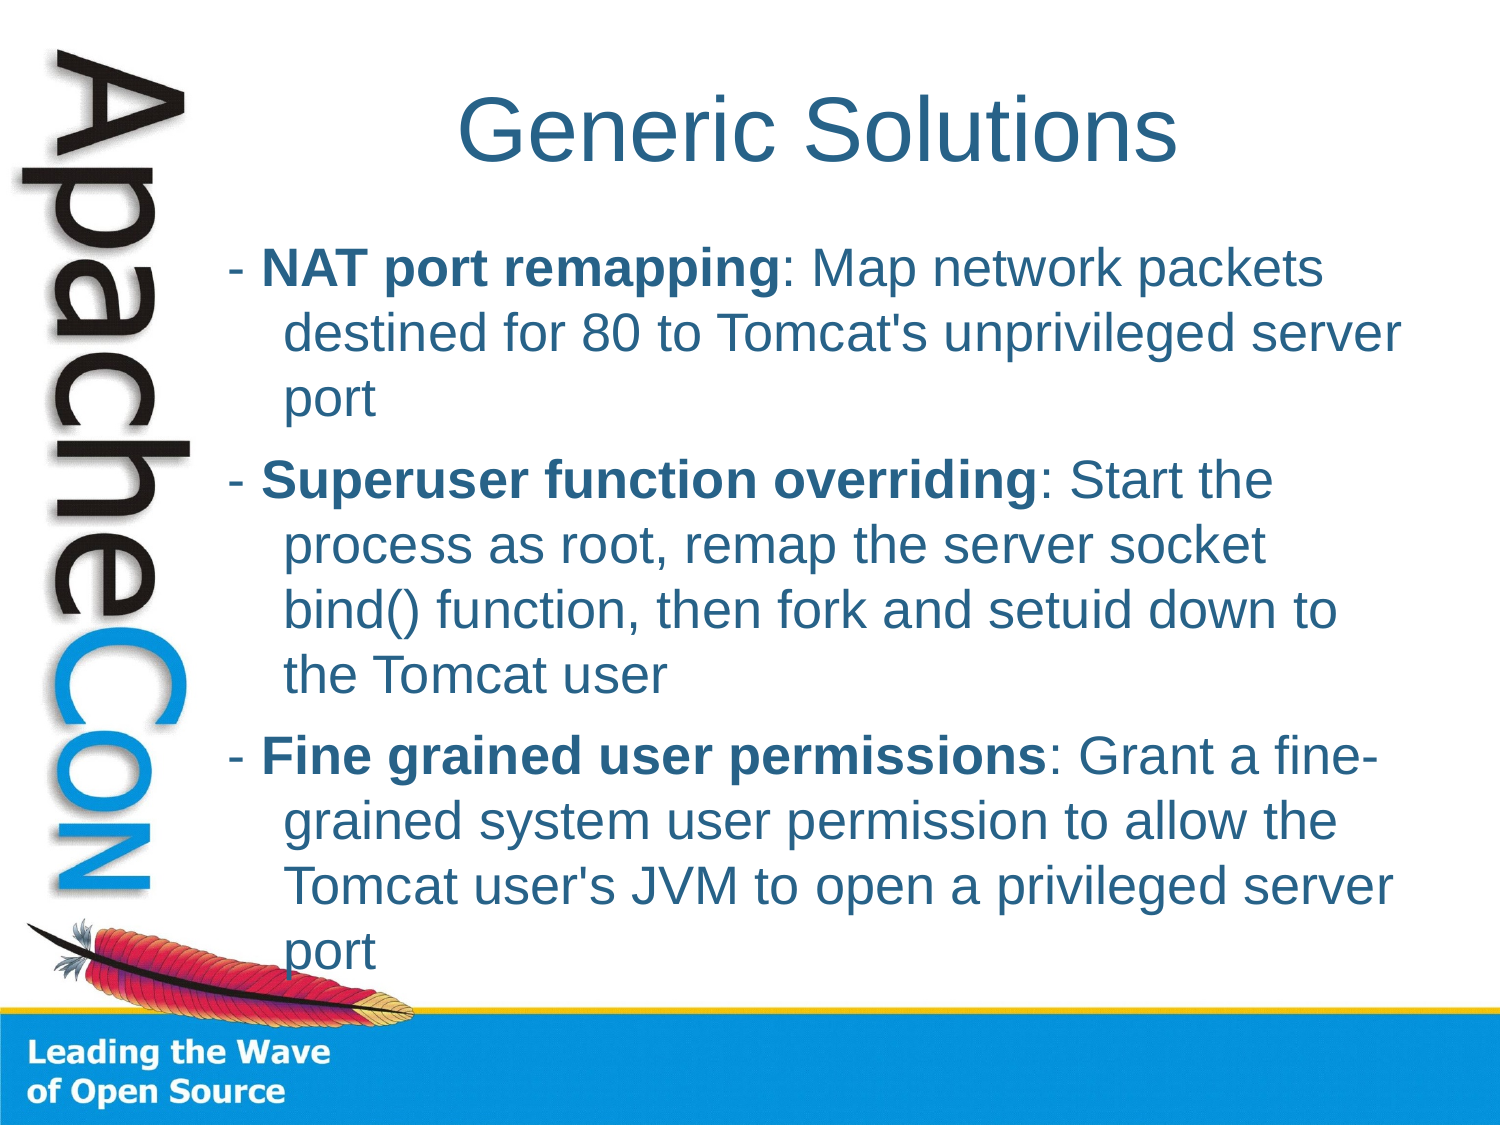

# Generic Solutions
- NAT port remapping: Map network packets destined for 80 to Tomcat's unprivileged server port
- Superuser function overriding: Start the process as root, remap the server socket bind() function, then fork and setuid down to the Tomcat user
- Fine grained user permissions: Grant a fine-grained system user permission to allow the Tomcat user's JVM to open a privileged server port